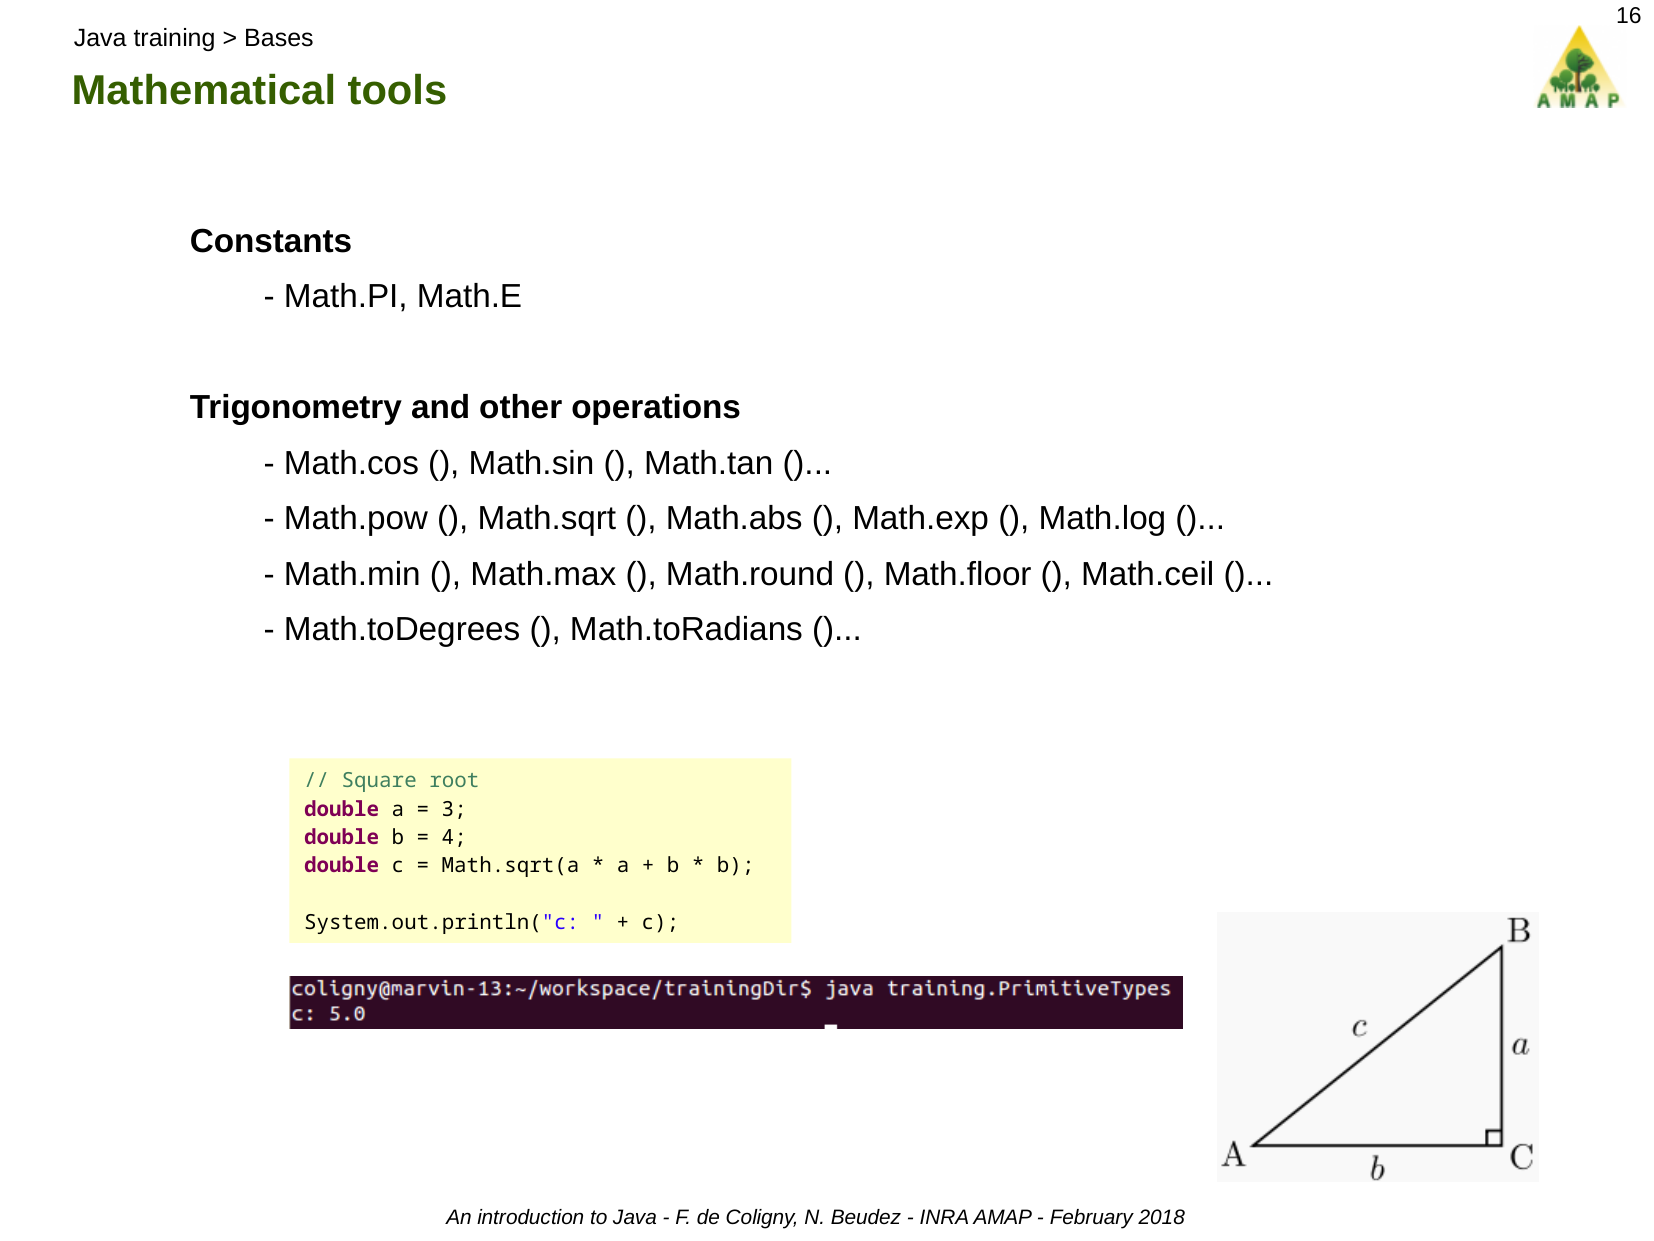

16
Java training > Bases
Mathematical tools
Constants
	- Math.PI, Math.E
Trigonometry and other operations
	- Math.cos (), Math.sin (), Math.tan ()...
	- Math.pow (), Math.sqrt (), Math.abs (), Math.exp (), Math.log ()...
	- Math.min (), Math.max (), Math.round (), Math.floor (), Math.ceil ()...
	- Math.toDegrees (), Math.toRadians ()...
// Square root
double a = 3;
double b = 4;
double c = Math.sqrt(a * a + b * b);
System.out.println("c: " + c);